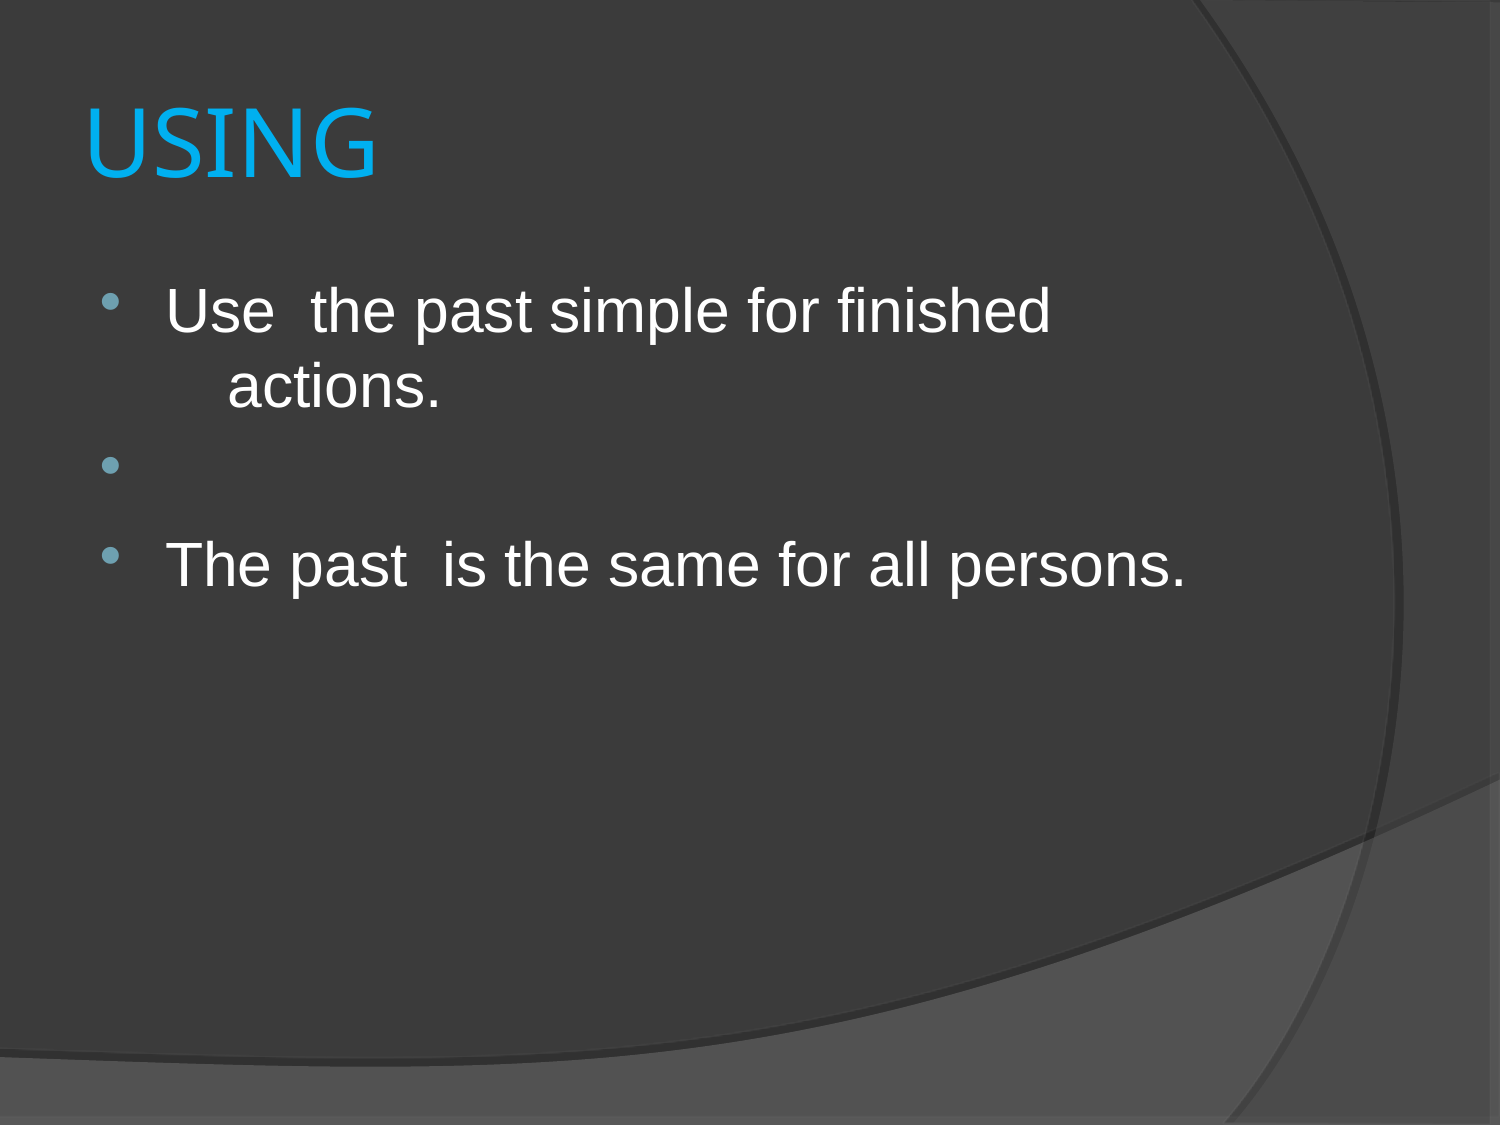

# USING
Use the past simple for finished actions.
The past is the same for all persons.